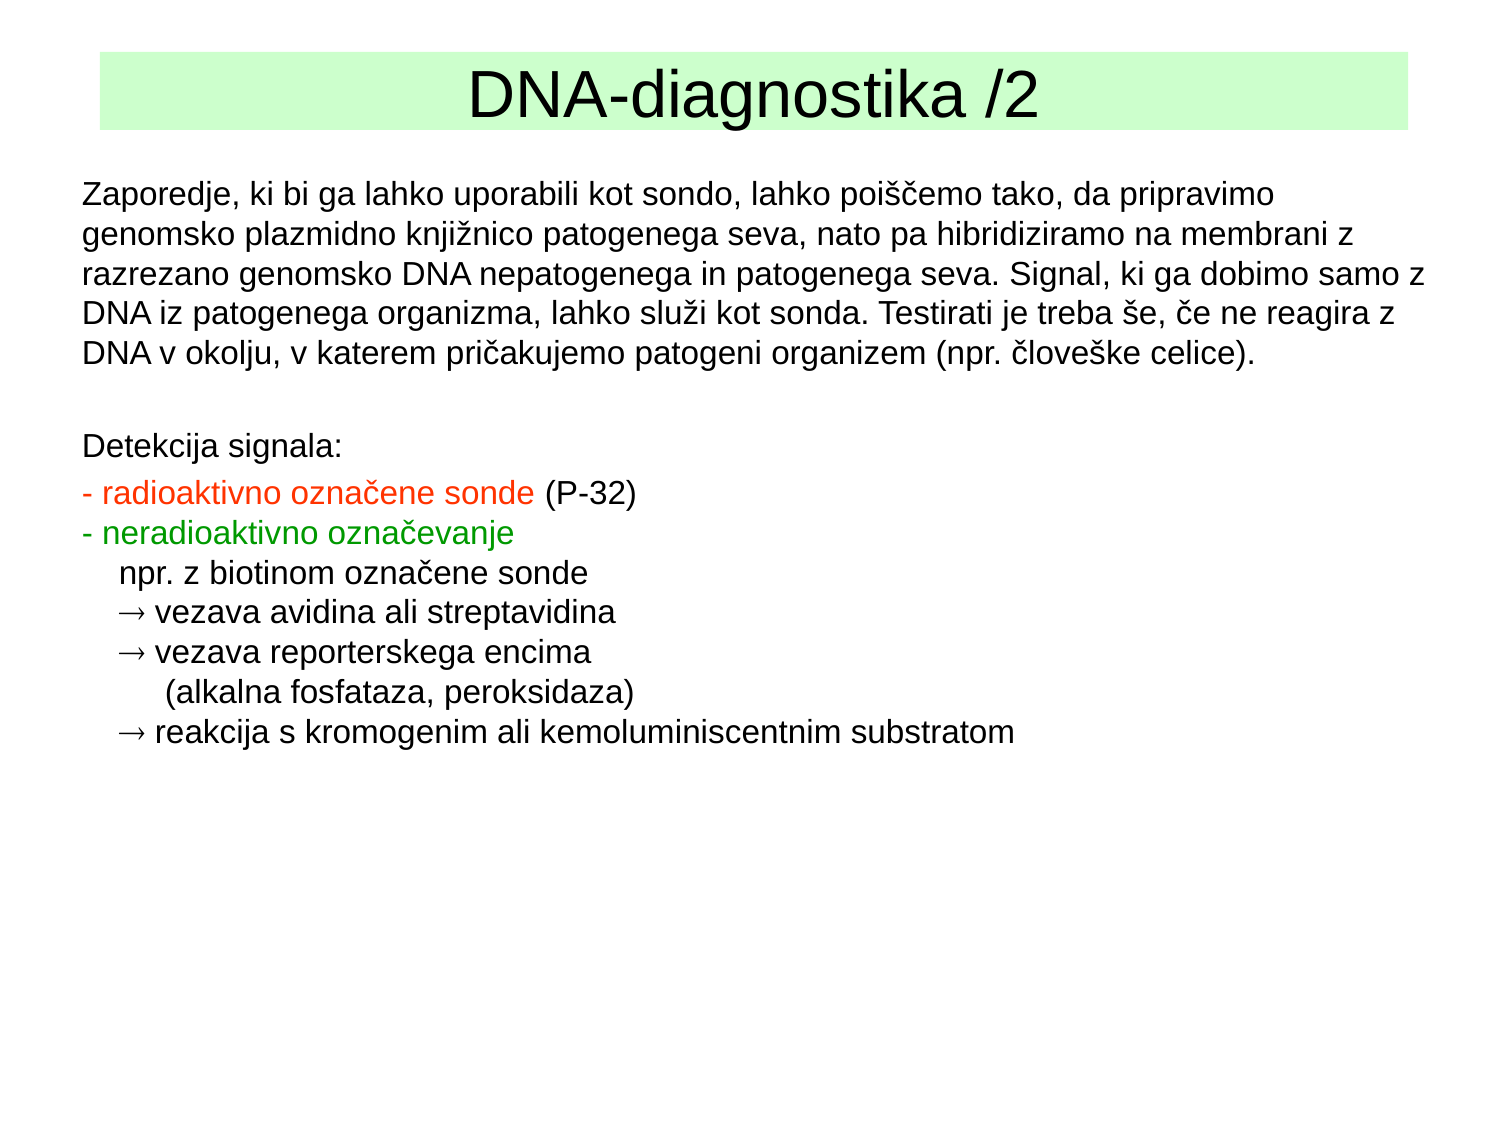

# DNA-diagnostika /2
Zaporedje, ki bi ga lahko uporabili kot sondo, lahko poiščemo tako, da pripravimo genomsko plazmidno knjižnico patogenega seva, nato pa hibridiziramo na membrani z razrezano genomsko DNA nepatogenega in patogenega seva. Signal, ki ga dobimo samo z DNA iz patogenega organizma, lahko služi kot sonda. Testirati je treba še, če ne reagira z DNA v okolju, v katerem pričakujemo patogeni organizem (npr. človeške celice).
Detekcija signala:
- radioaktivno označene sonde (P-32)
- neradioaktivno označevanje
 npr. z biotinom označene sonde
  vezava avidina ali streptavidina
  vezava reporterskega encima
 (alkalna fosfataza, peroksidaza)
  reakcija s kromogenim ali kemoluminiscentnim substratom